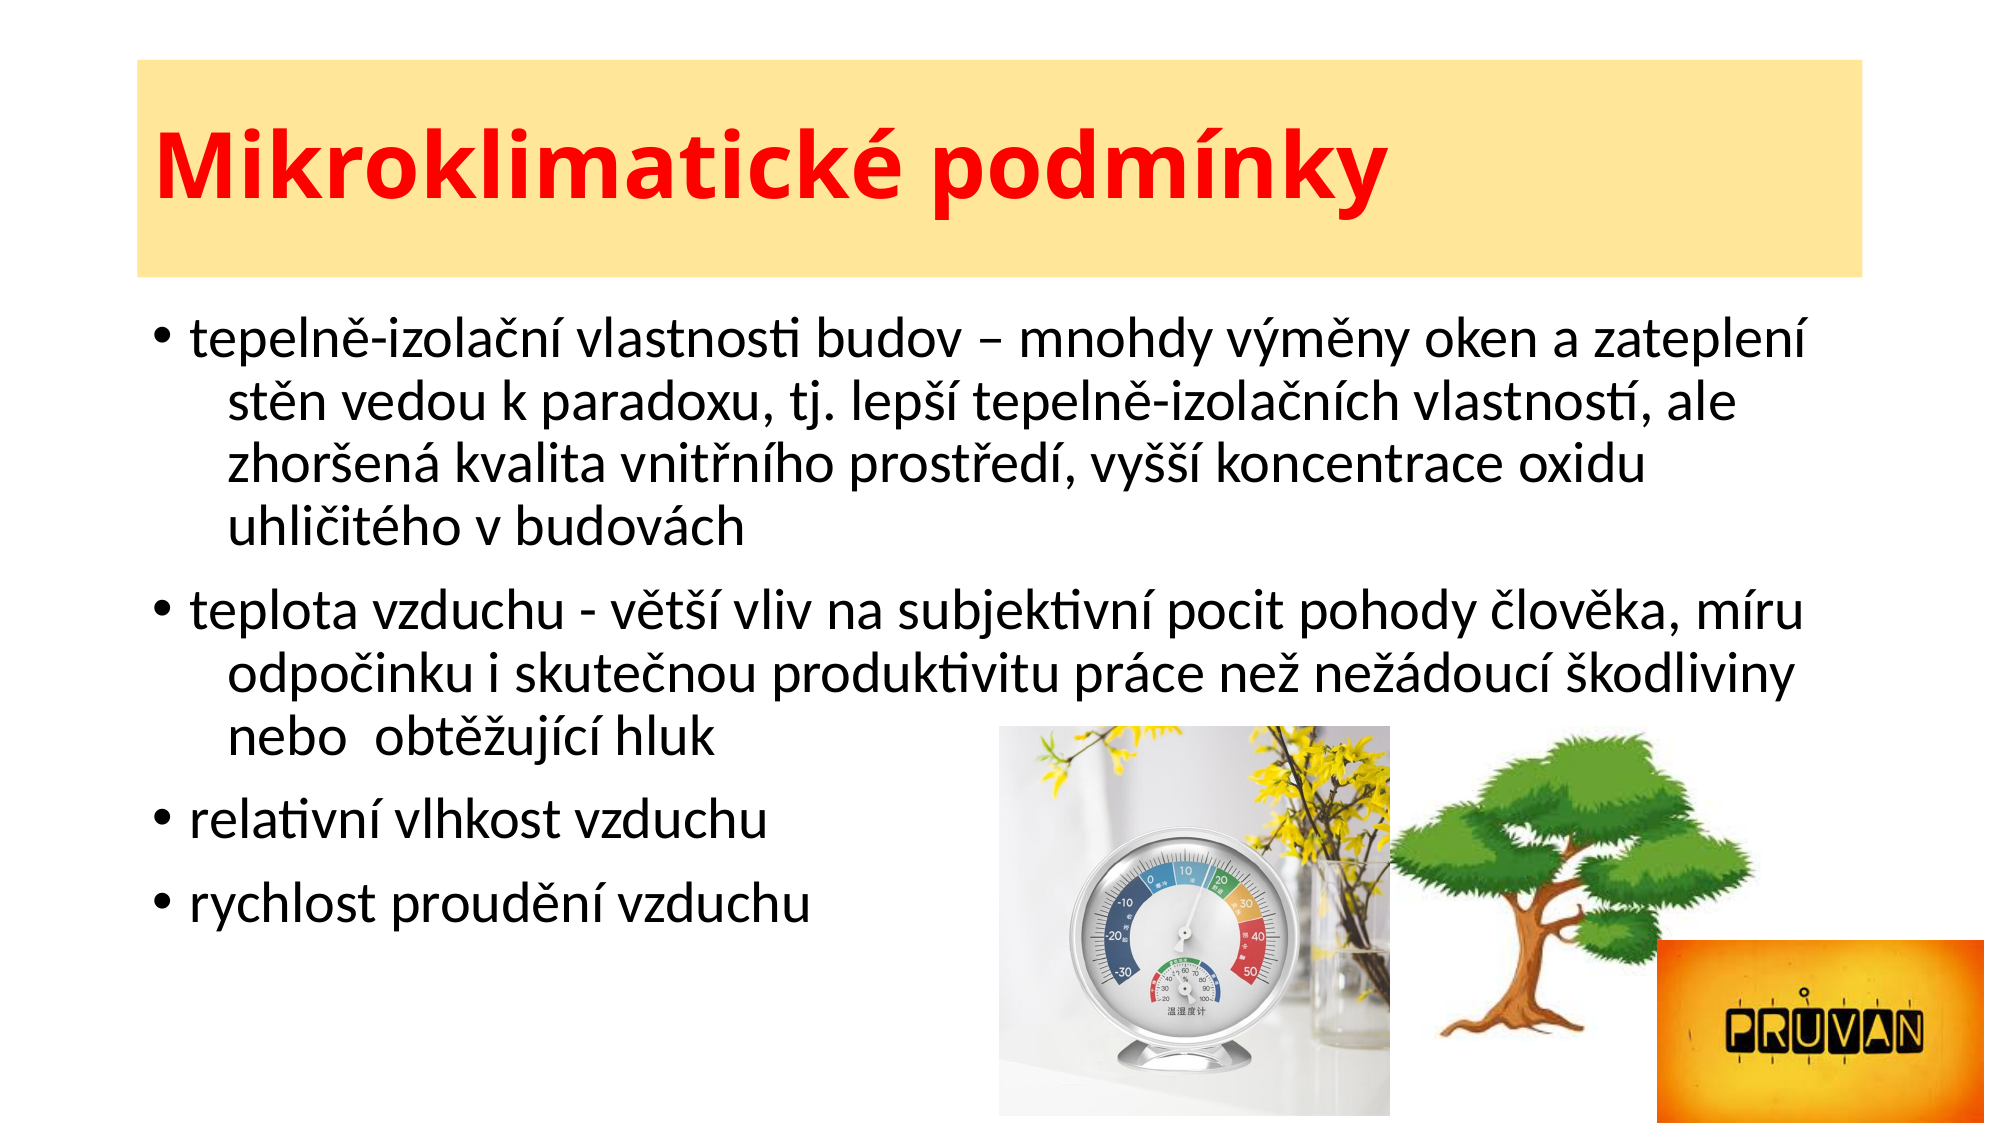

# Mikroklimatické podmínky
tepelně-izolační vlastnosti budov – mnohdy výměny oken a zateplení stěn vedou k paradoxu, tj. lepší tepelně-izolačních vlastností, ale zhoršená kvalita vnitřního prostředí, vyšší koncentrace oxidu uhličitého v budovách
teplota vzduchu - větší vliv na subjektivní pocit pohody člověka, míru odpočinku i skutečnou produktivitu práce než nežádoucí škodliviny nebo obtěžující hluk
relativní vlhkost vzduchu
rychlost proudění vzduchu